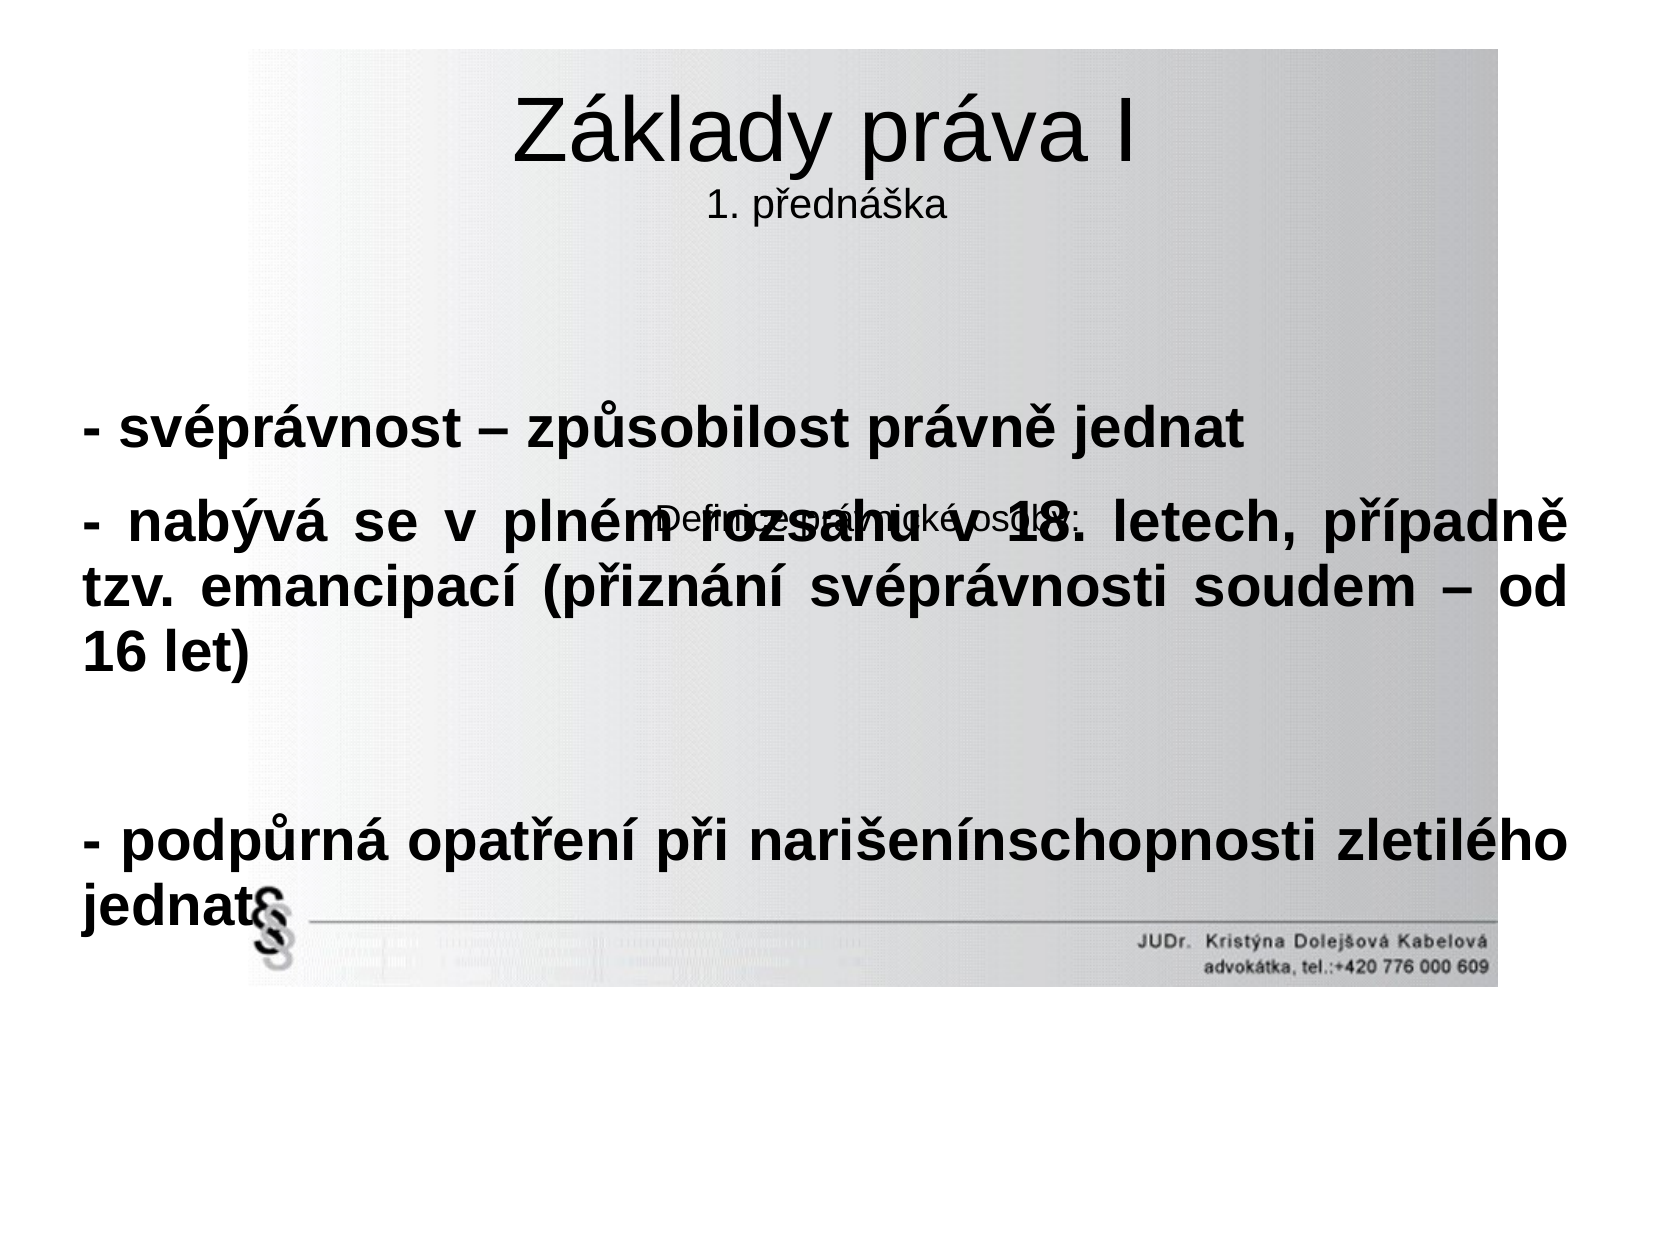

# Základy práva I 1. přednáška
- svéprávnost – způsobilost právně jednat
- nabývá se v plném rozsahu v 18. letech, případně tzv. emancipací (přiznání svéprávnosti soudem – od 16 let)
- podpůrná opatření při narišenínschopnosti zletilého jednat